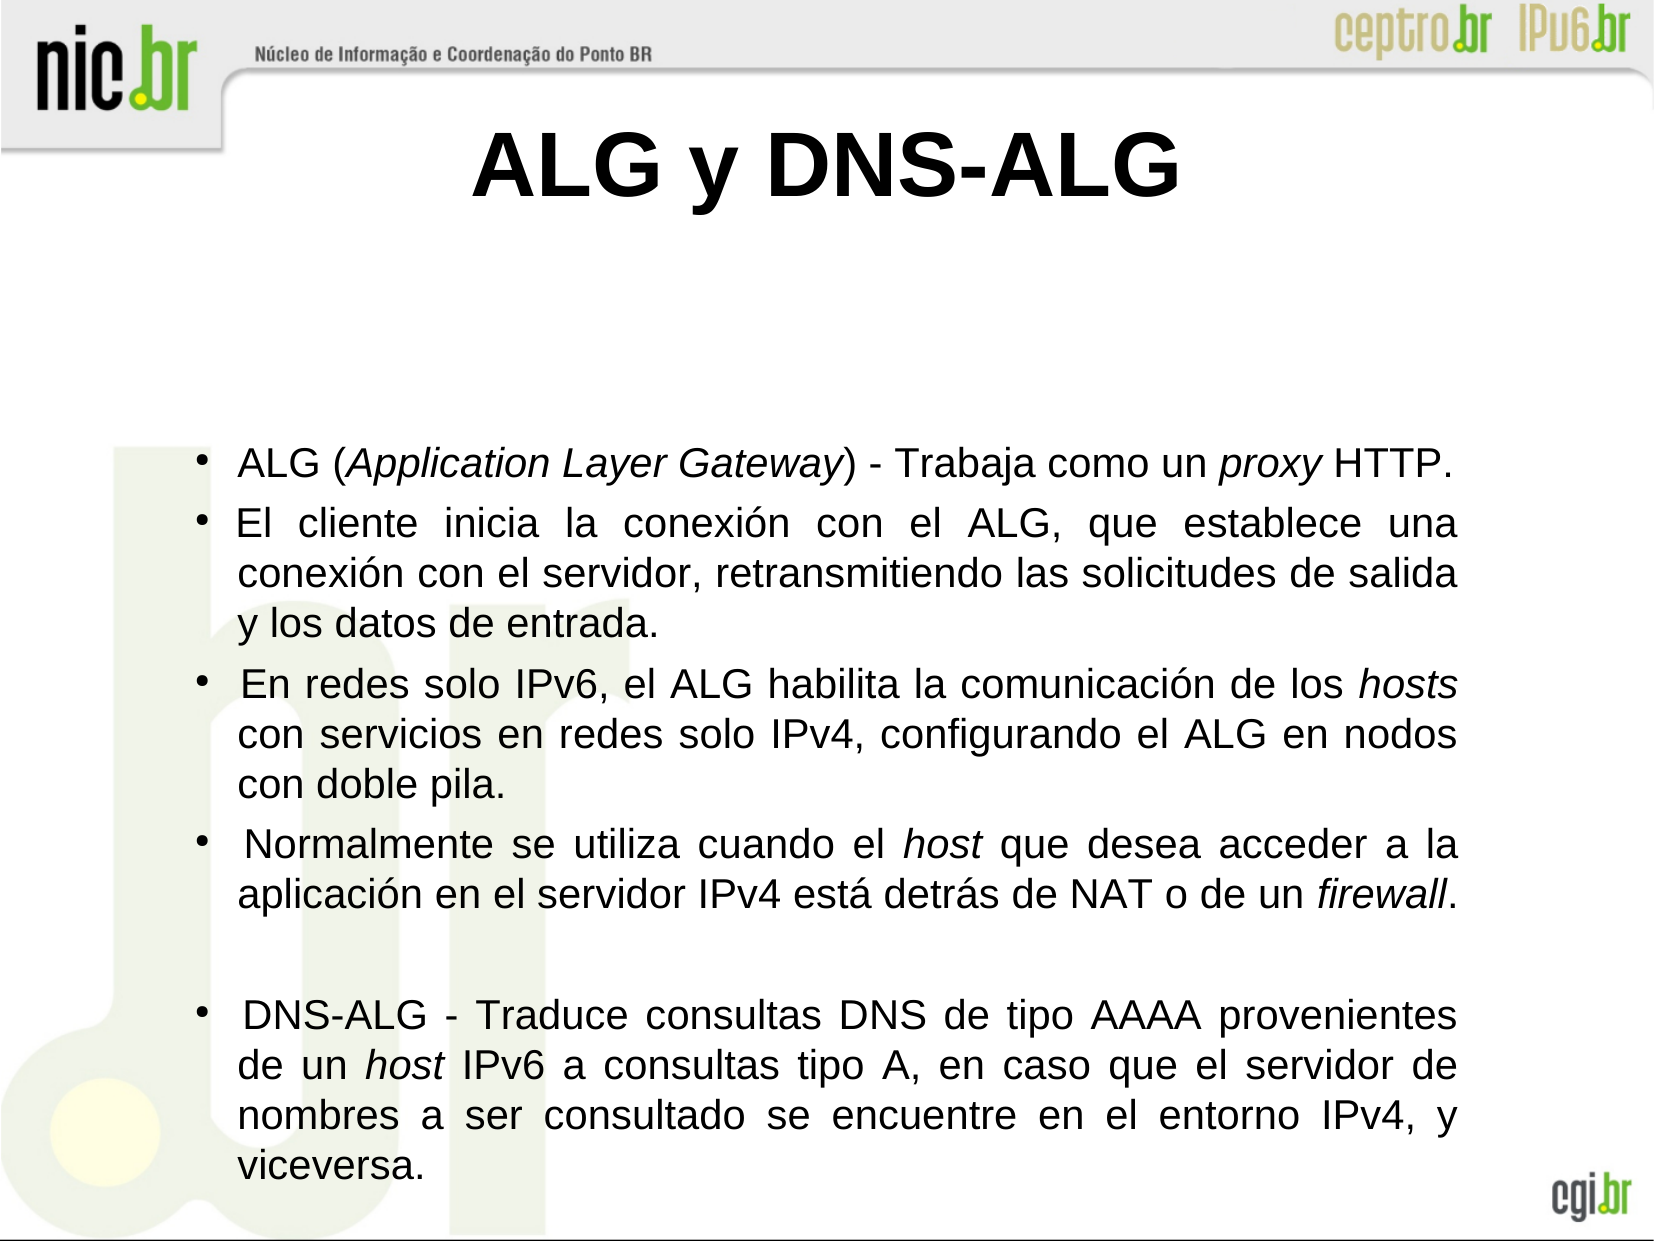

ALG y DNS-ALG
 	ALG (Application Layer Gateway) - Trabaja como un proxy HTTP.
 El cliente inicia la conexión con el ALG, que establece una conexión con el servidor, retransmitiendo las solicitudes de salida y los datos de entrada.
 	En redes solo IPv6, el ALG habilita la comunicación de los hosts con servicios en redes solo IPv4, configurando el ALG en nodos con doble pila.
 	Normalmente se utiliza cuando el host que desea acceder a la aplicación en el servidor IPv4 está detrás de NAT o de un firewall.
 	DNS-ALG - Traduce consultas DNS de tipo AAAA provenientes de un host IPv6 a consultas tipo A, en caso que el servidor de nombres a ser consultado se encuentre en el entorno IPv4, y viceversa.